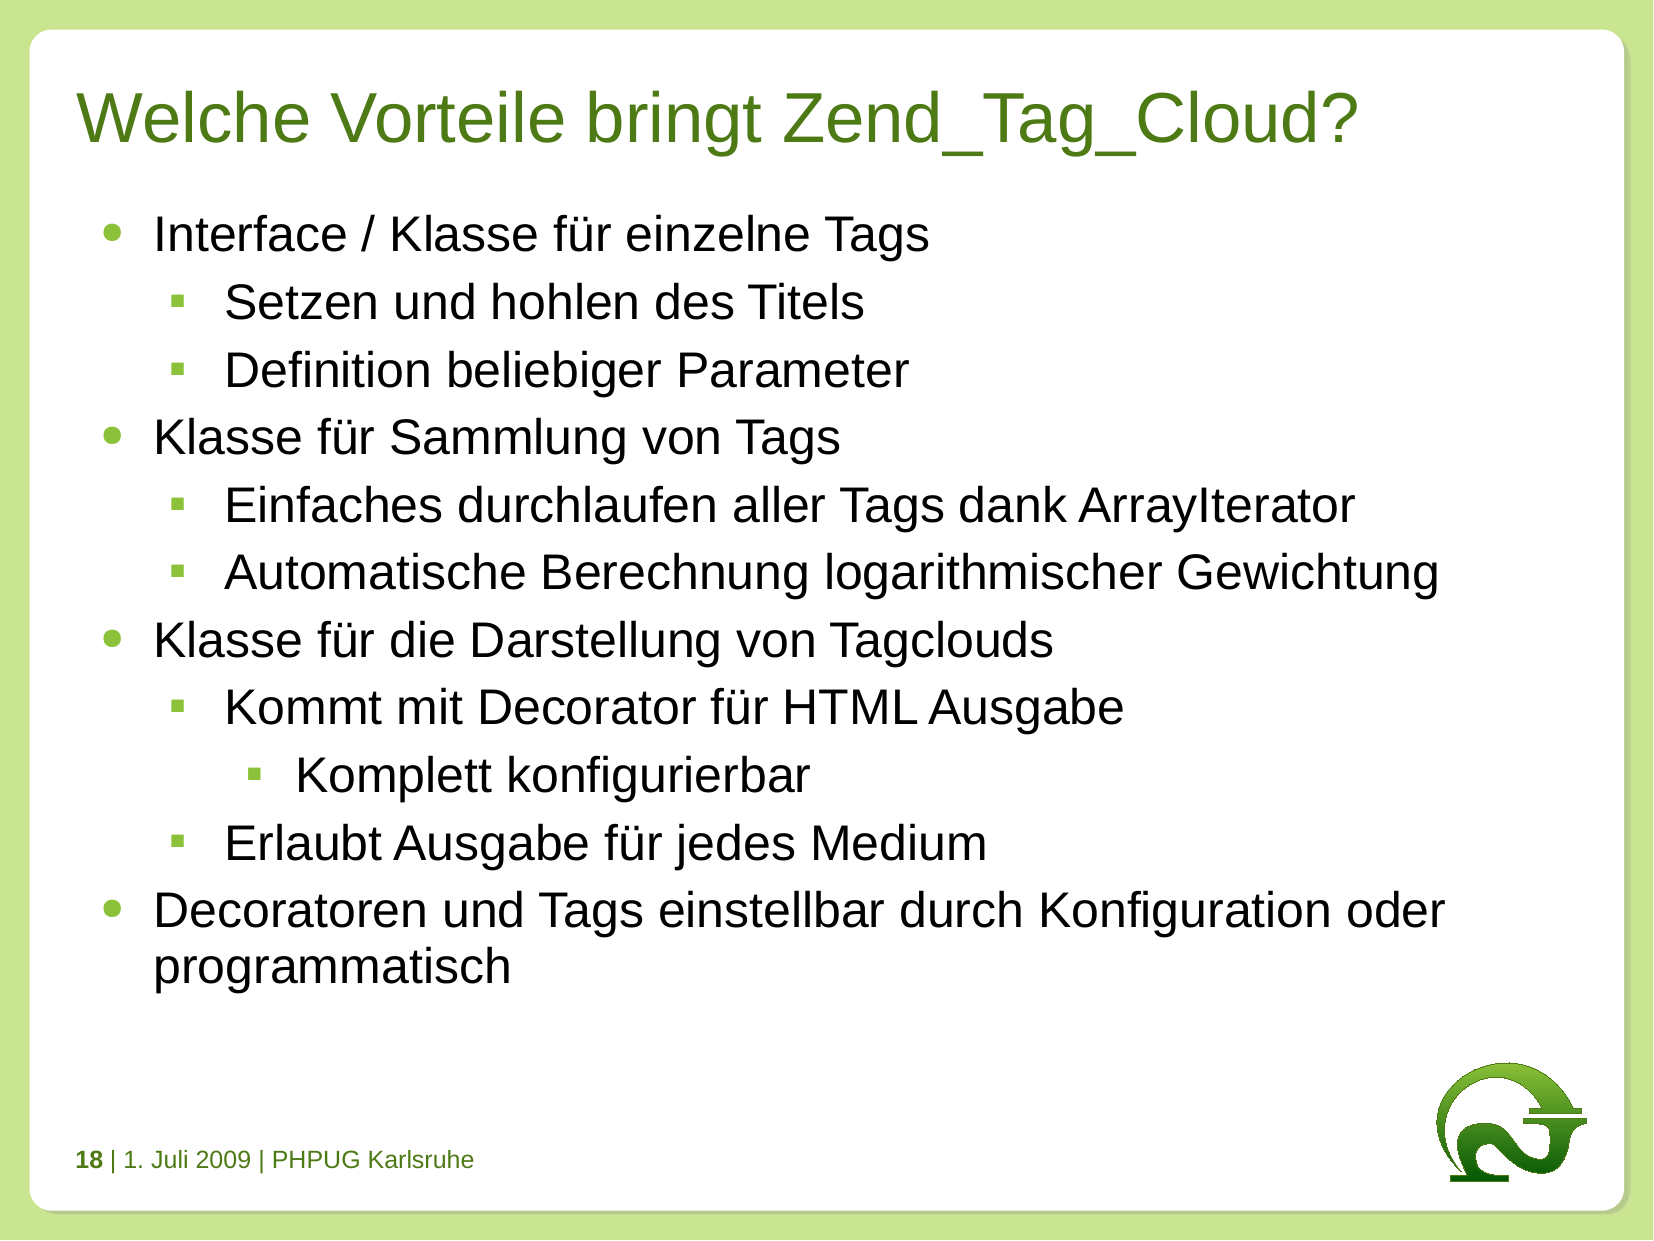

# Welche Vorteile bringt Zend_Tag_Cloud?
Interface / Klasse für einzelne Tags
Setzen und hohlen des Titels
Definition beliebiger Parameter
Klasse für Sammlung von Tags
Einfaches durchlaufen aller Tags dank ArrayIterator
Automatische Berechnung logarithmischer Gewichtung
Klasse für die Darstellung von Tagclouds
Kommt mit Decorator für HTML Ausgabe
Komplett konfigurierbar
Erlaubt Ausgabe für jedes Medium
Decoratoren und Tags einstellbar durch Konfiguration oder programmatisch